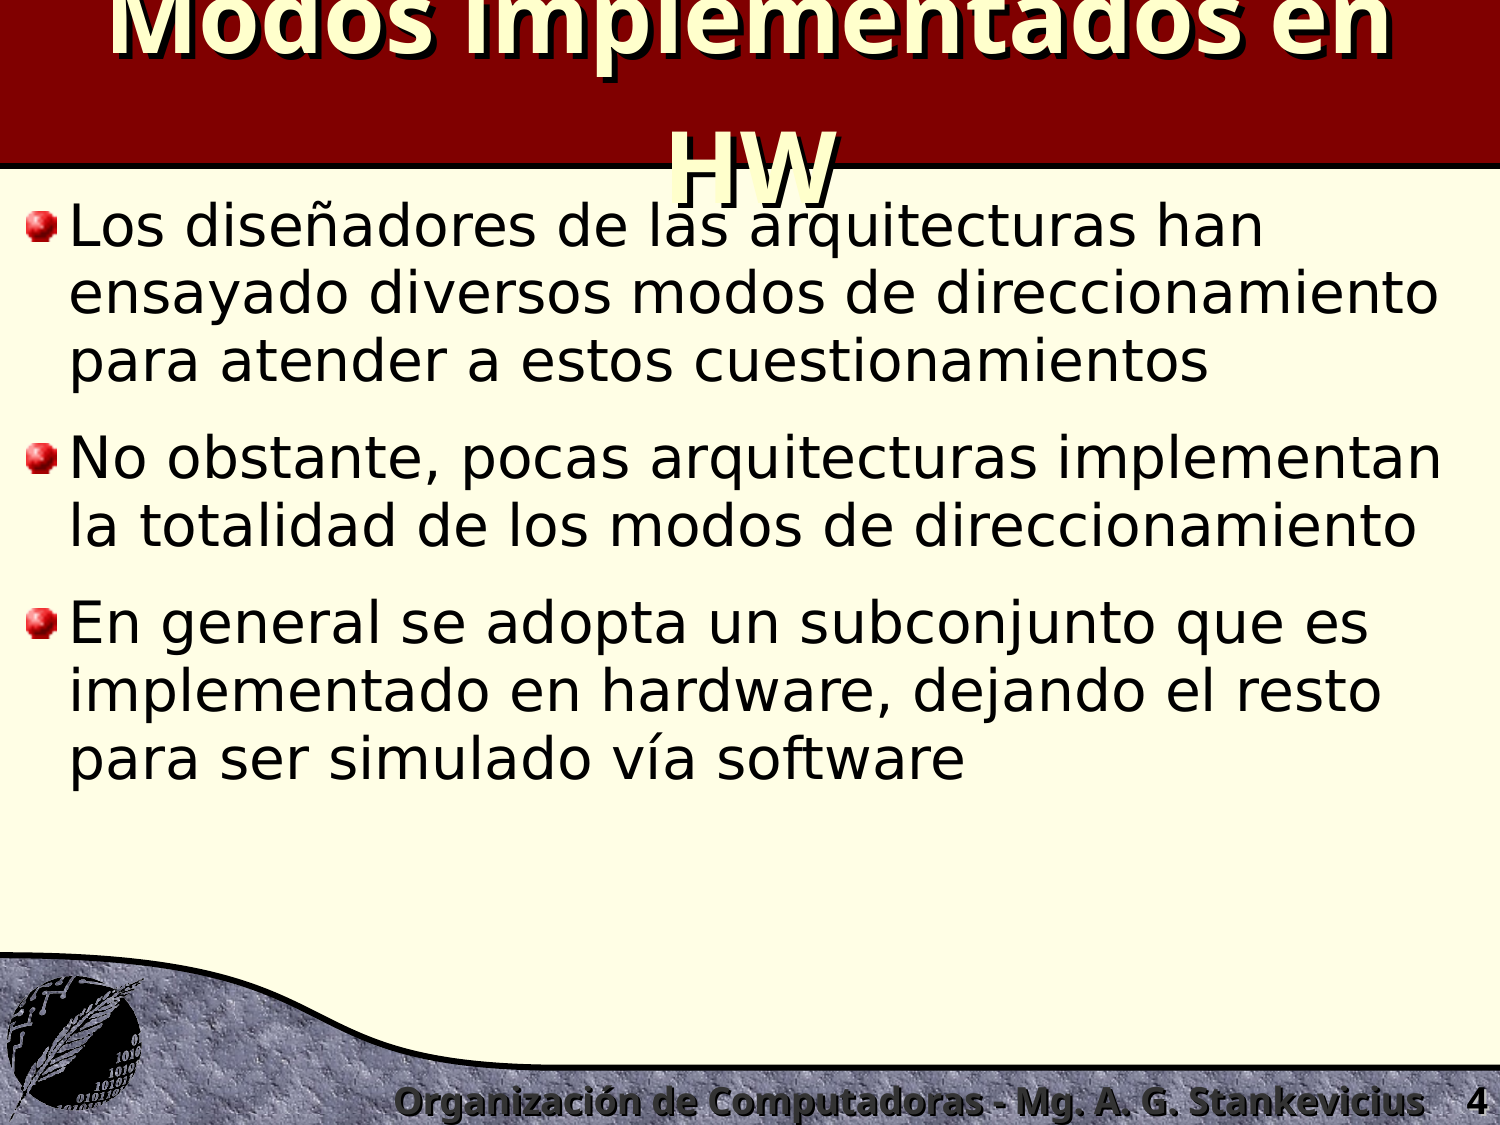

# Modos implementados en HW
Los diseñadores de las arquitecturas han ensayado diversos modos de direccionamiento para atender a estos cuestionamientos
No obstante, pocas arquitecturas implementan la totalidad de los modos de direccionamiento
En general se adopta un subconjunto que es implementado en hardware, dejando el resto para ser simulado vía software
4